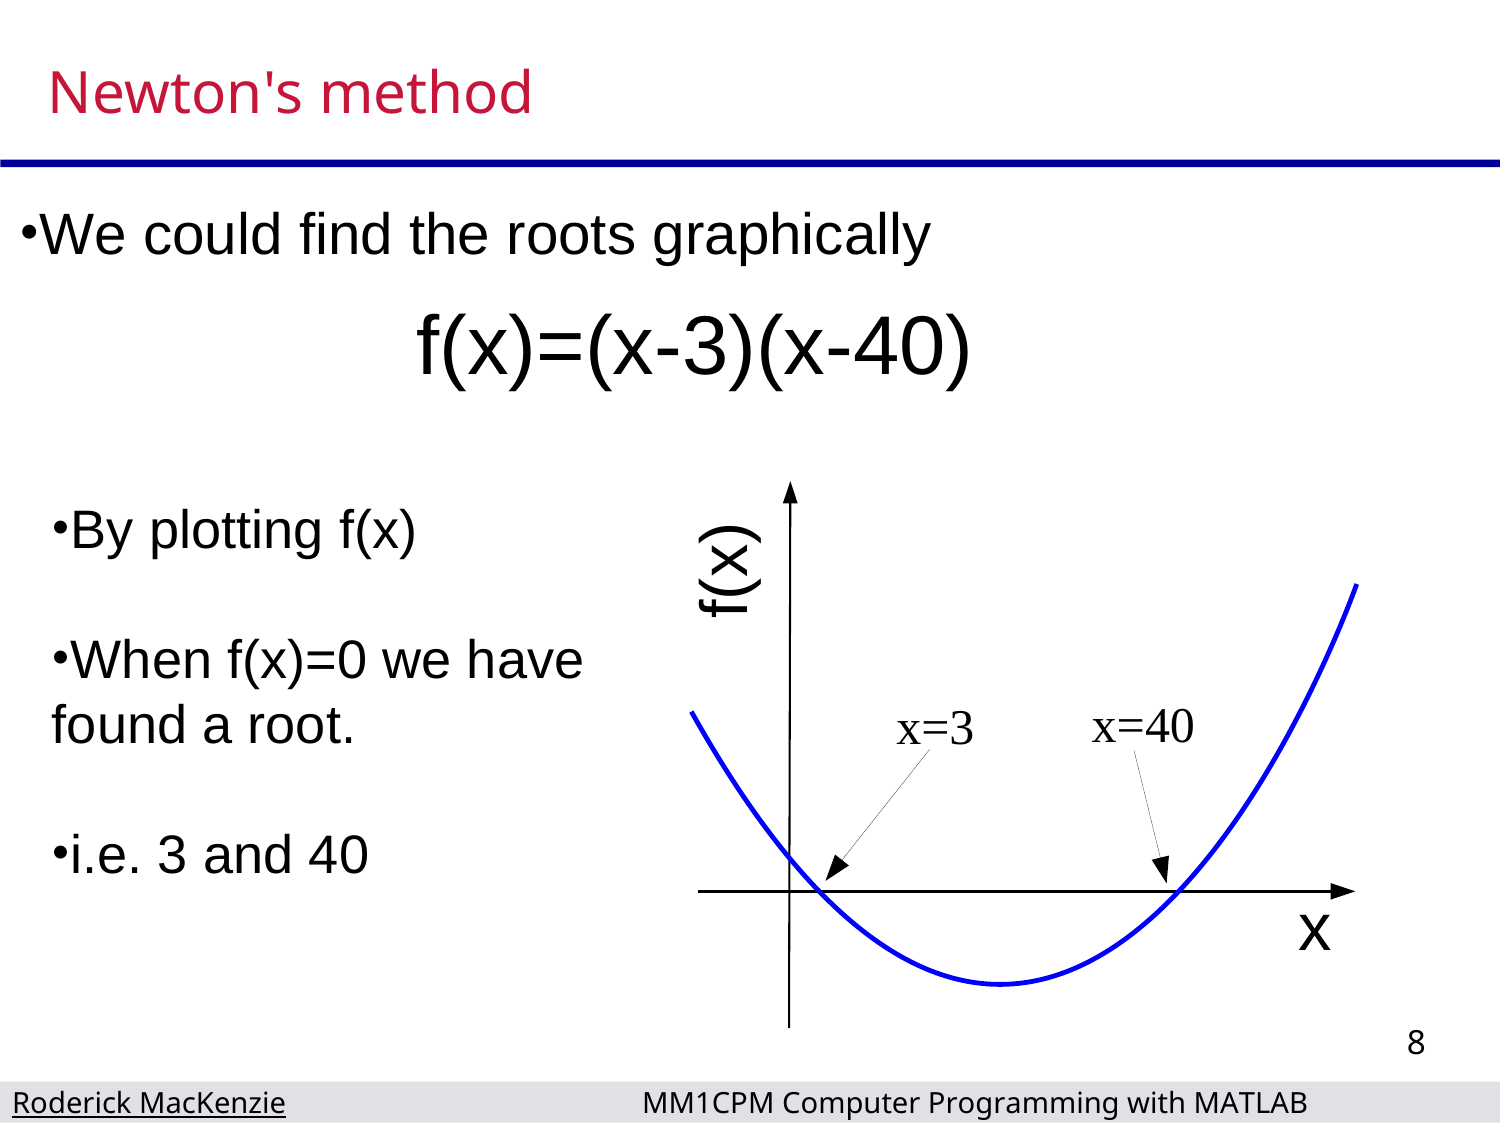

# Newton's method
We could find the roots graphically
f(x)=(x-3)(x-40)
f(x)
By plotting f(x)
When f(x)=0 we have found a root.
i.e. 3 and 40
x=40
x=3
x